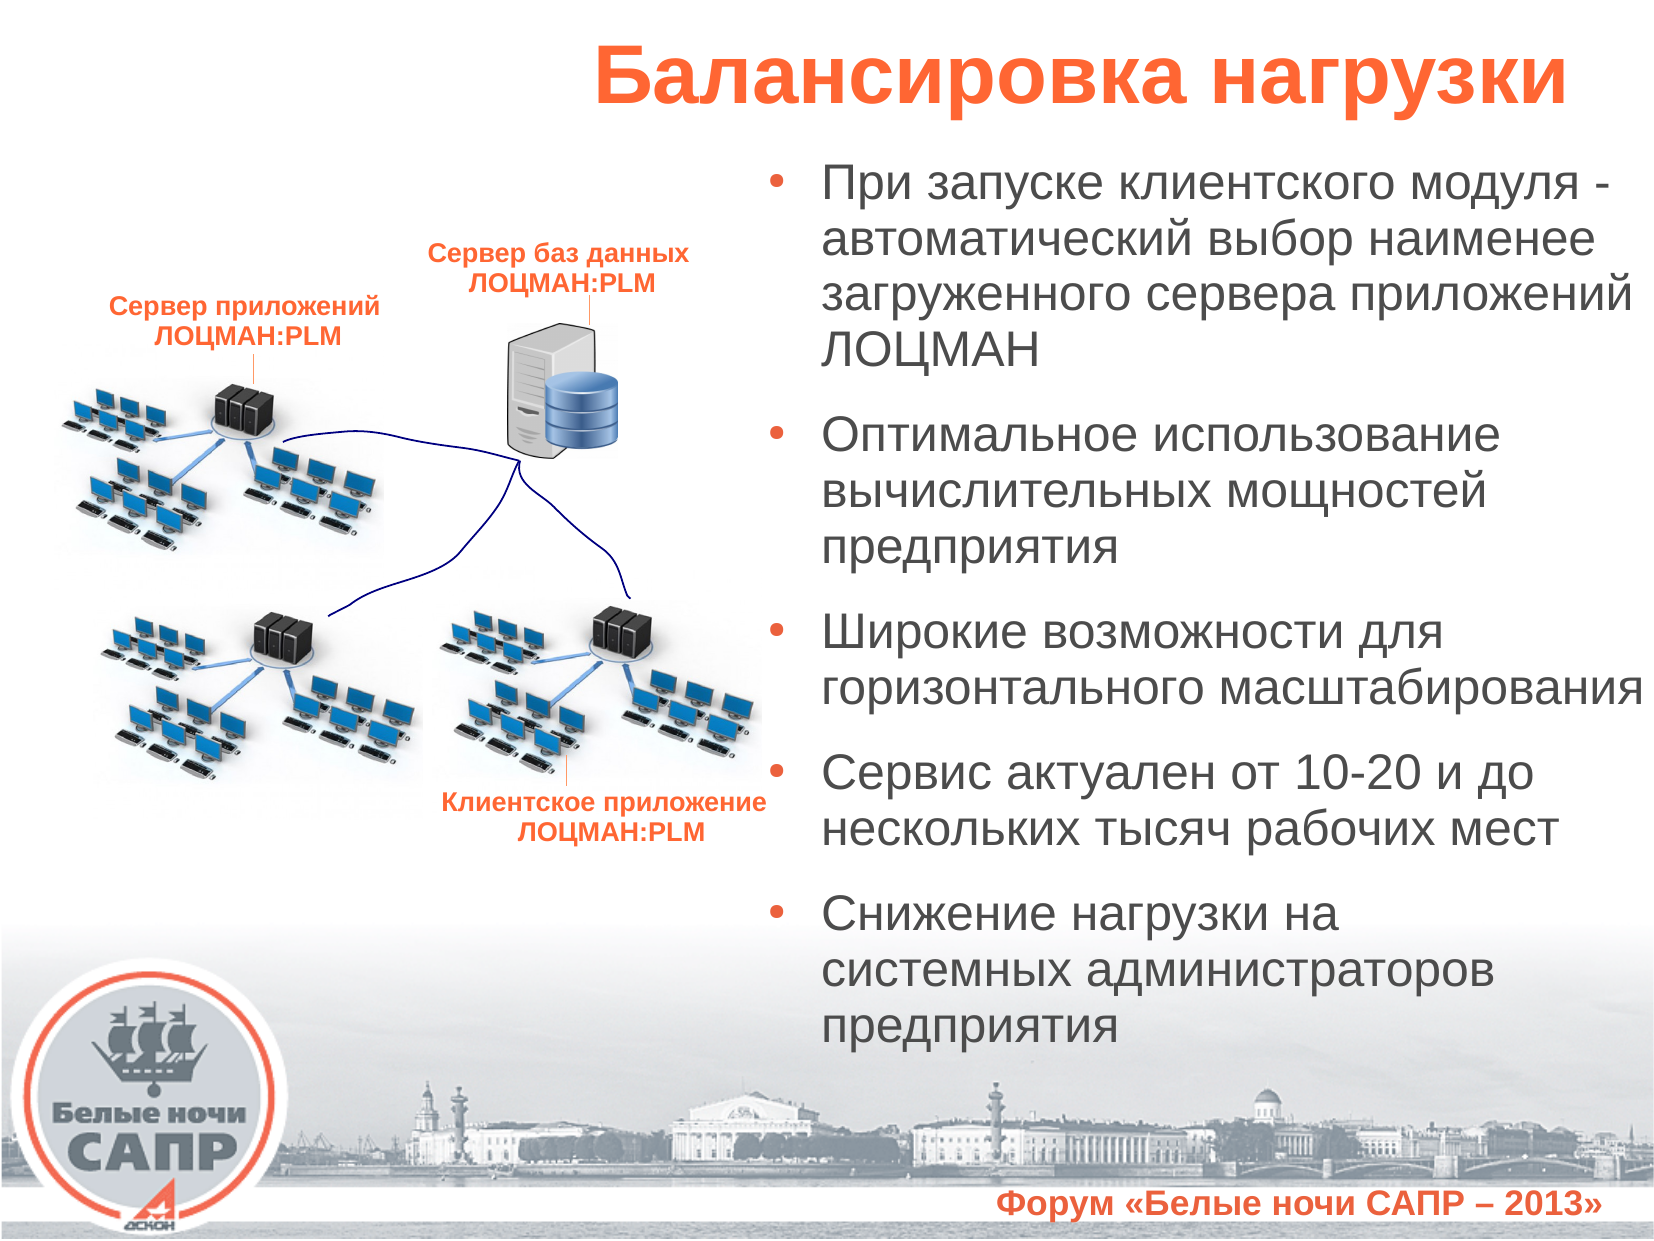

Балансировка нагрузки
# При запуске клиентского модуля - автоматический выбор наименее загруженного сервера приложений ЛОЦМАН
Оптимальное использование вычислительных мощностей предприятия
Широкие возможности для горизонтального масштабирования
Сервис актуален от 10-20 и до нескольких тысяч рабочих мест
Снижение нагрузки на системных администраторов предприятия
Сервер баз данных
ЛОЦМАН:PLM
Сервер приложений
ЛОЦМАН:PLM
Клиентское приложение
ЛОЦМАН:PLM